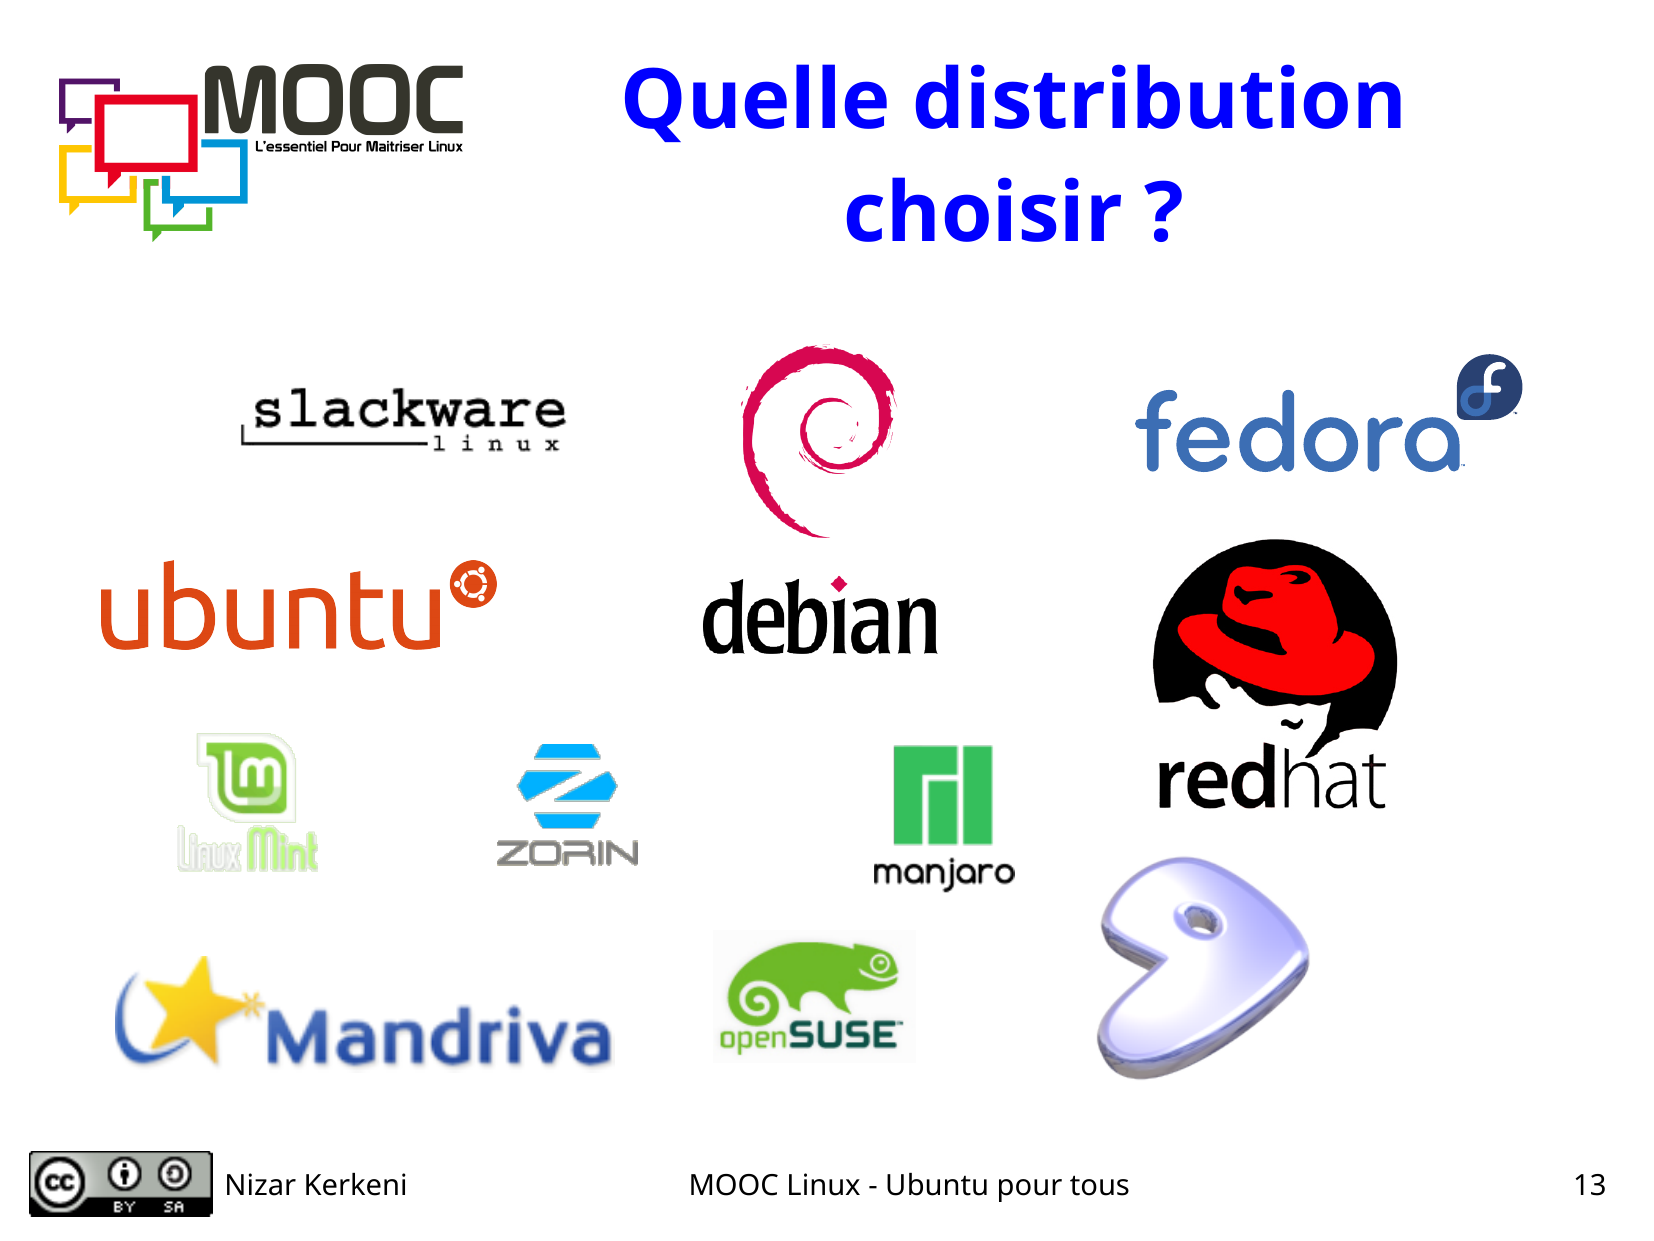

# Quelle distribution choisir ?
MOOC Linux - Ubuntu pour tous
13